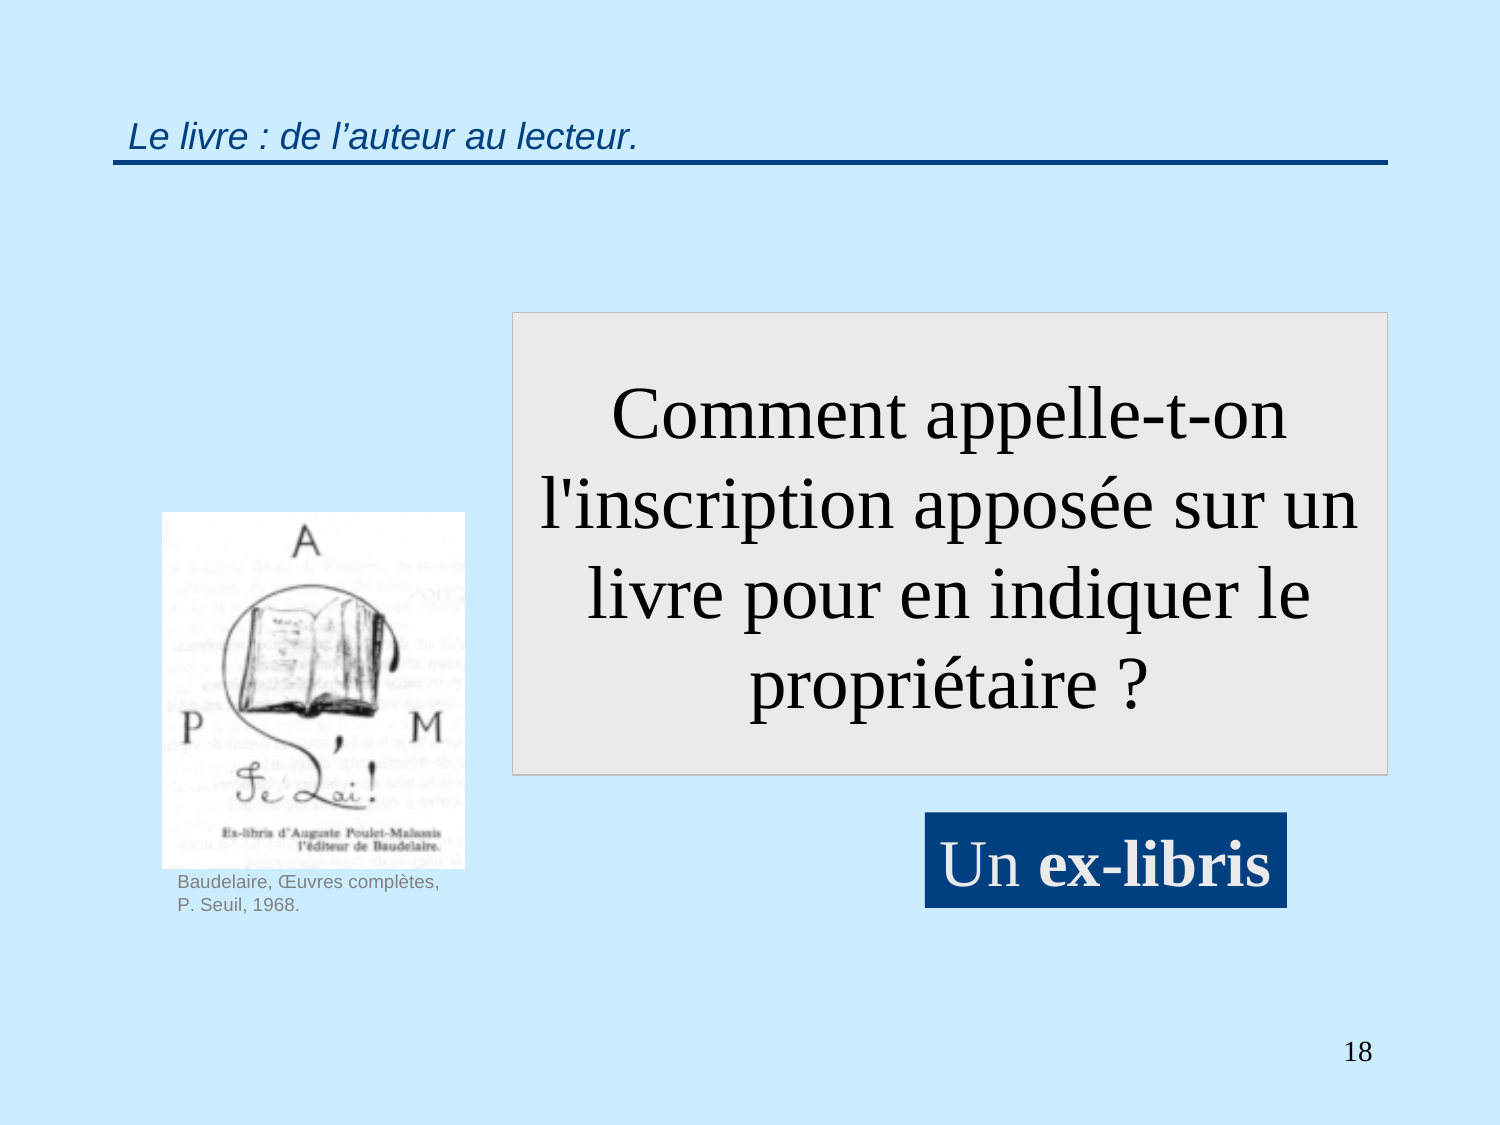

Le livre : de l’auteur au lecteur.
# Comment appelle-t-on l'inscription apposée sur un livre pour en indiquer le propriétaire ?
Baudelaire, Œuvres complètes, P. Seuil, 1968.
Un ex-libris
18